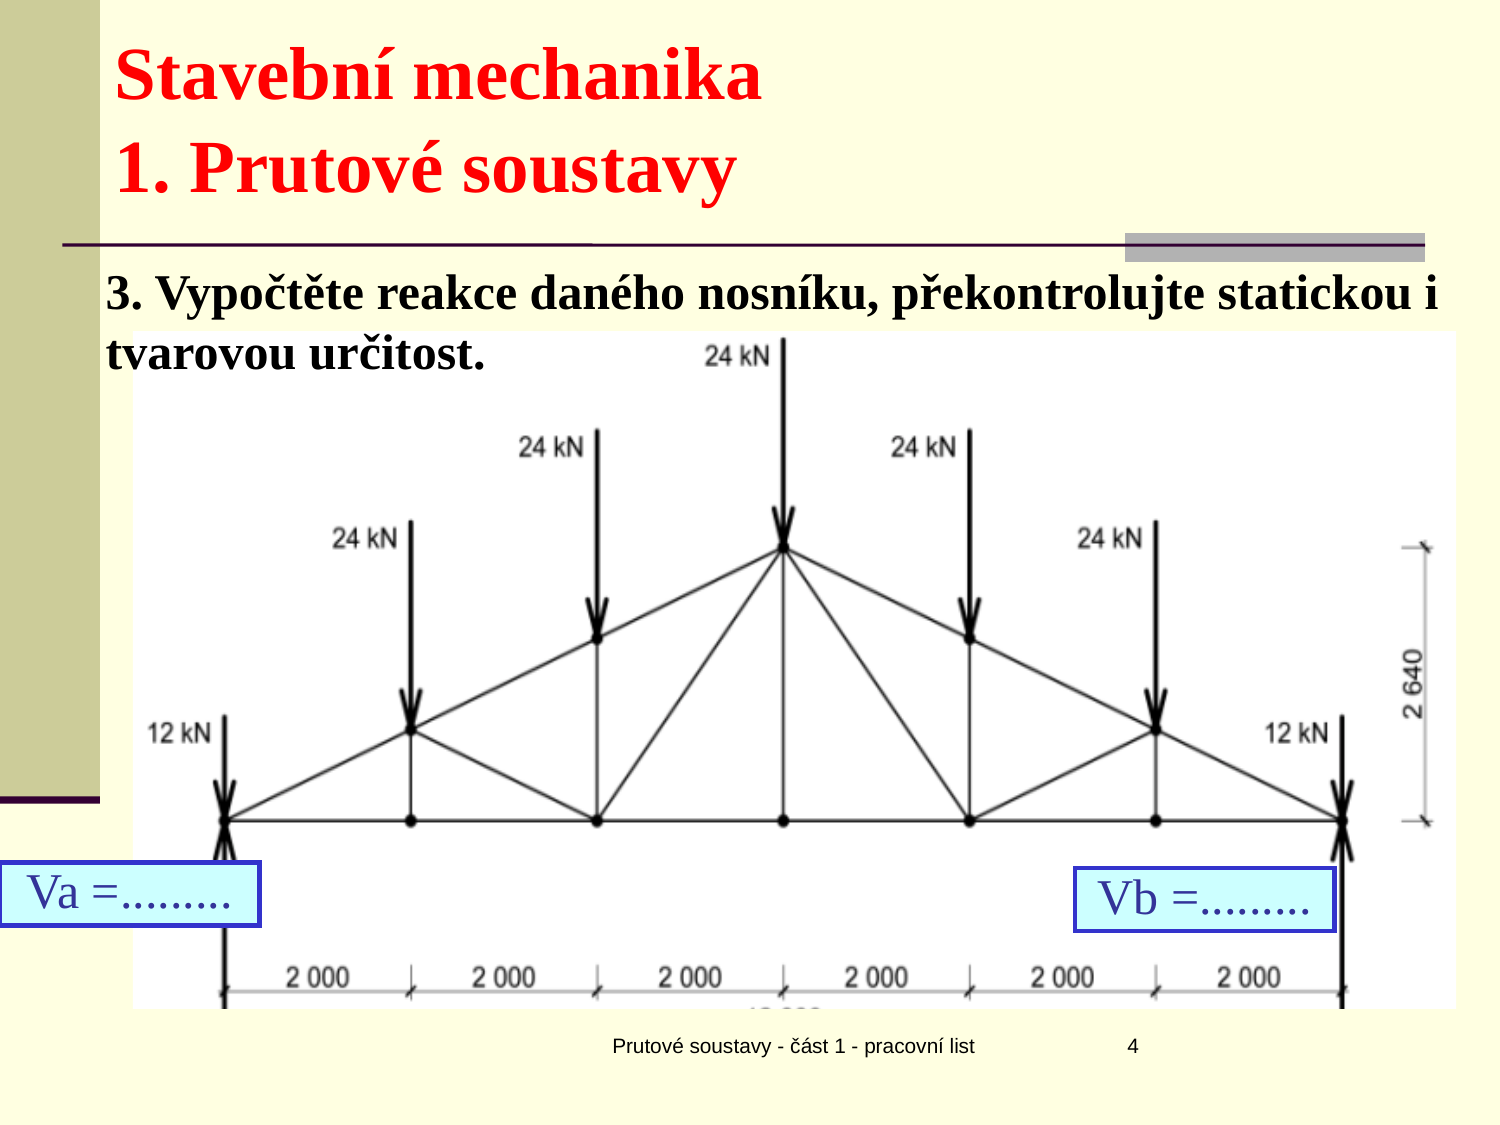

Stavební mechanika
1. Prutové soustavy
3. Vypočtěte reakce daného nosníku, překontrolujte statickou i tvarovou určitost.
Va =.........
Vb =.........
Prutové soustavy - část 1 - pracovní list